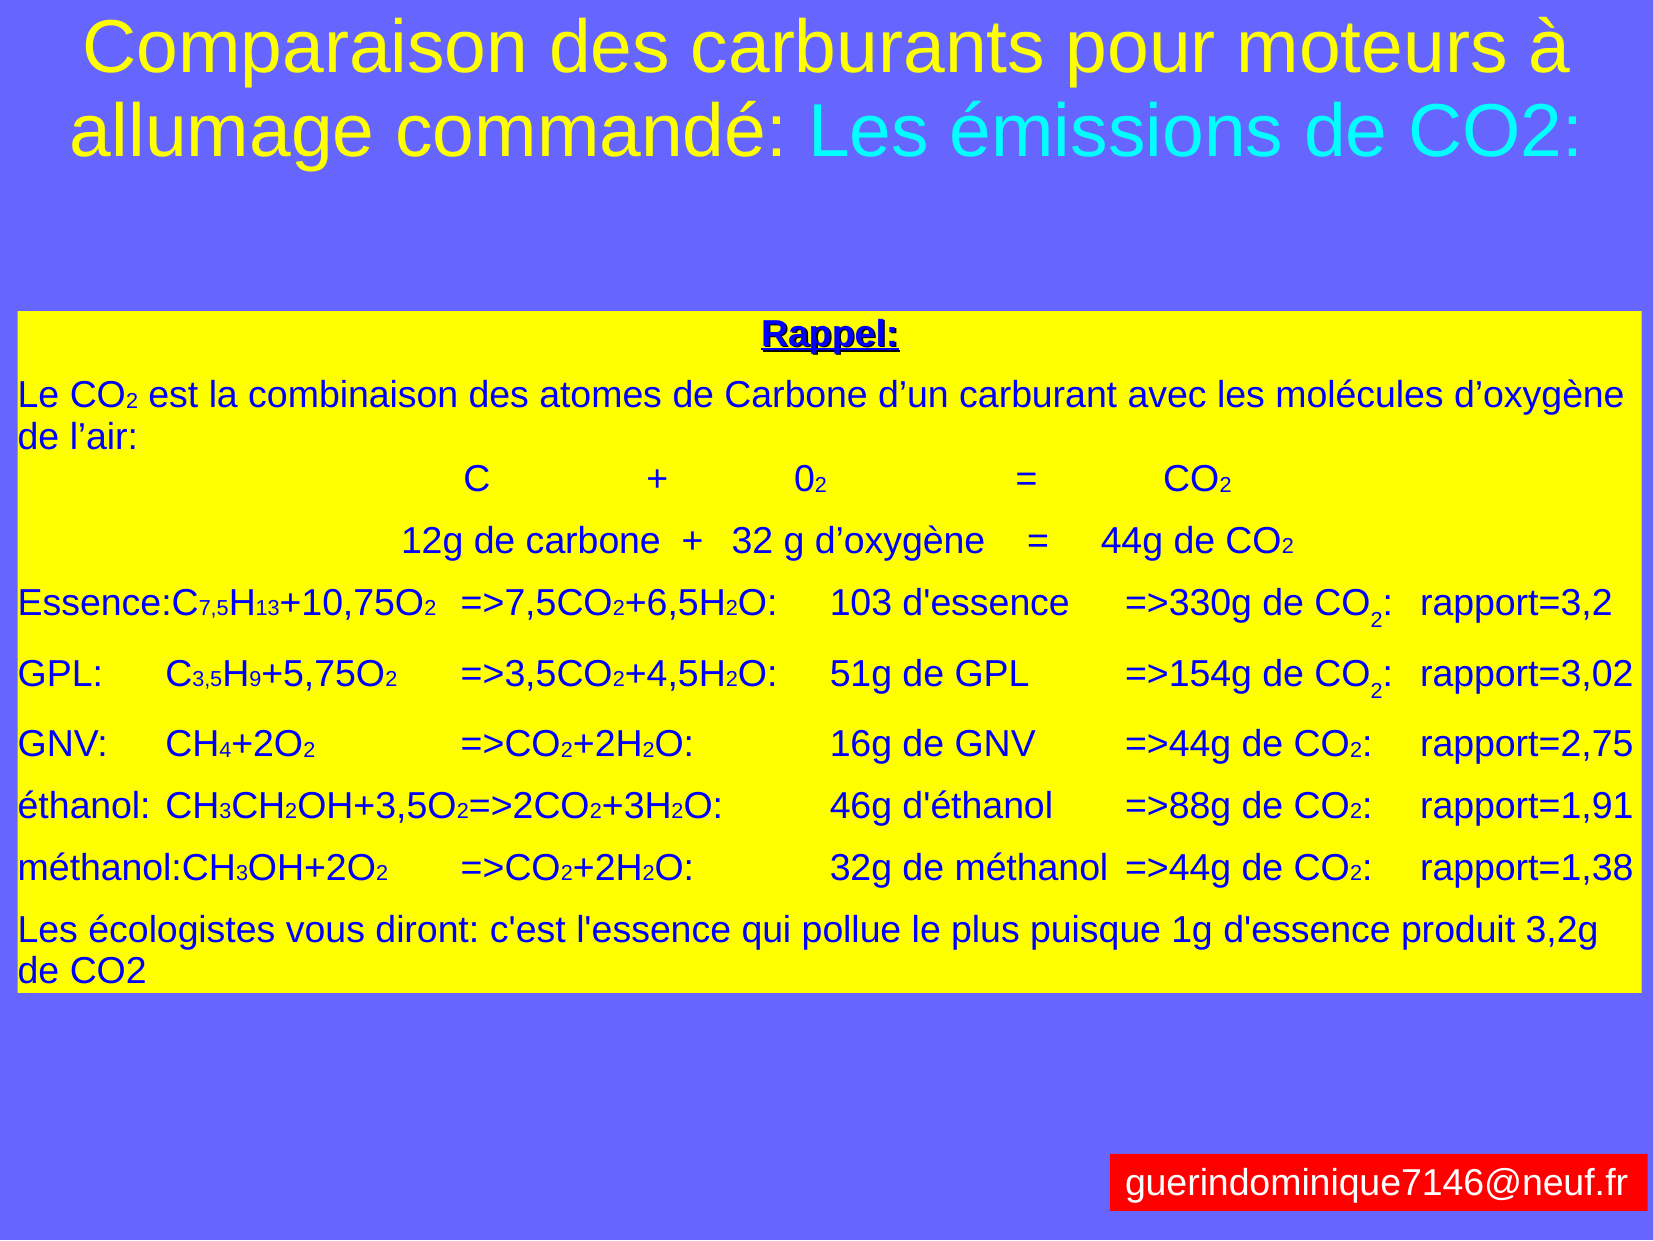

# Comparaison des carburants pour moteurs à allumage commandé: Les émissions de CO2:
Rappel:
Le CO2 est la combinaison des atomes de Carbone d’un carburant avec les molécules d’oxygène de l’air:
C		+ 		02			= 		CO2
12g de carbone + 	32 g d’oxygène 	= 	44g de CO2
Essence:C7,5H13+10,75O2	=>7,5CO2+6,5H2O: 	103 d'essence	=>330g de CO2:	rapport=3,2
GPL: 	C3,5H9+5,75O2	=>3,5CO2+4,5H2O: 	51g de GPL		=>154g de CO2:	rapport=3,02
GNV: 	CH4+2O2		=>CO2+2H2O: 		16g de GNV		=>44g de CO2: 	rapport=2,75
éthanol:	CH3CH2OH+3,5O2=>2CO2+3H2O:		46g d'éthanol	=>88g de CO2:	rapport=1,91
méthanol:CH3OH+2O2	=>CO2+2H2O:		32g de méthanol	=>44g de CO2:	rapport=1,38
Les écologistes vous diront: c'est l'essence qui pollue le plus puisque 1g d'essence produit 3,2g de CO2
guerindominique7146@neuf.fr